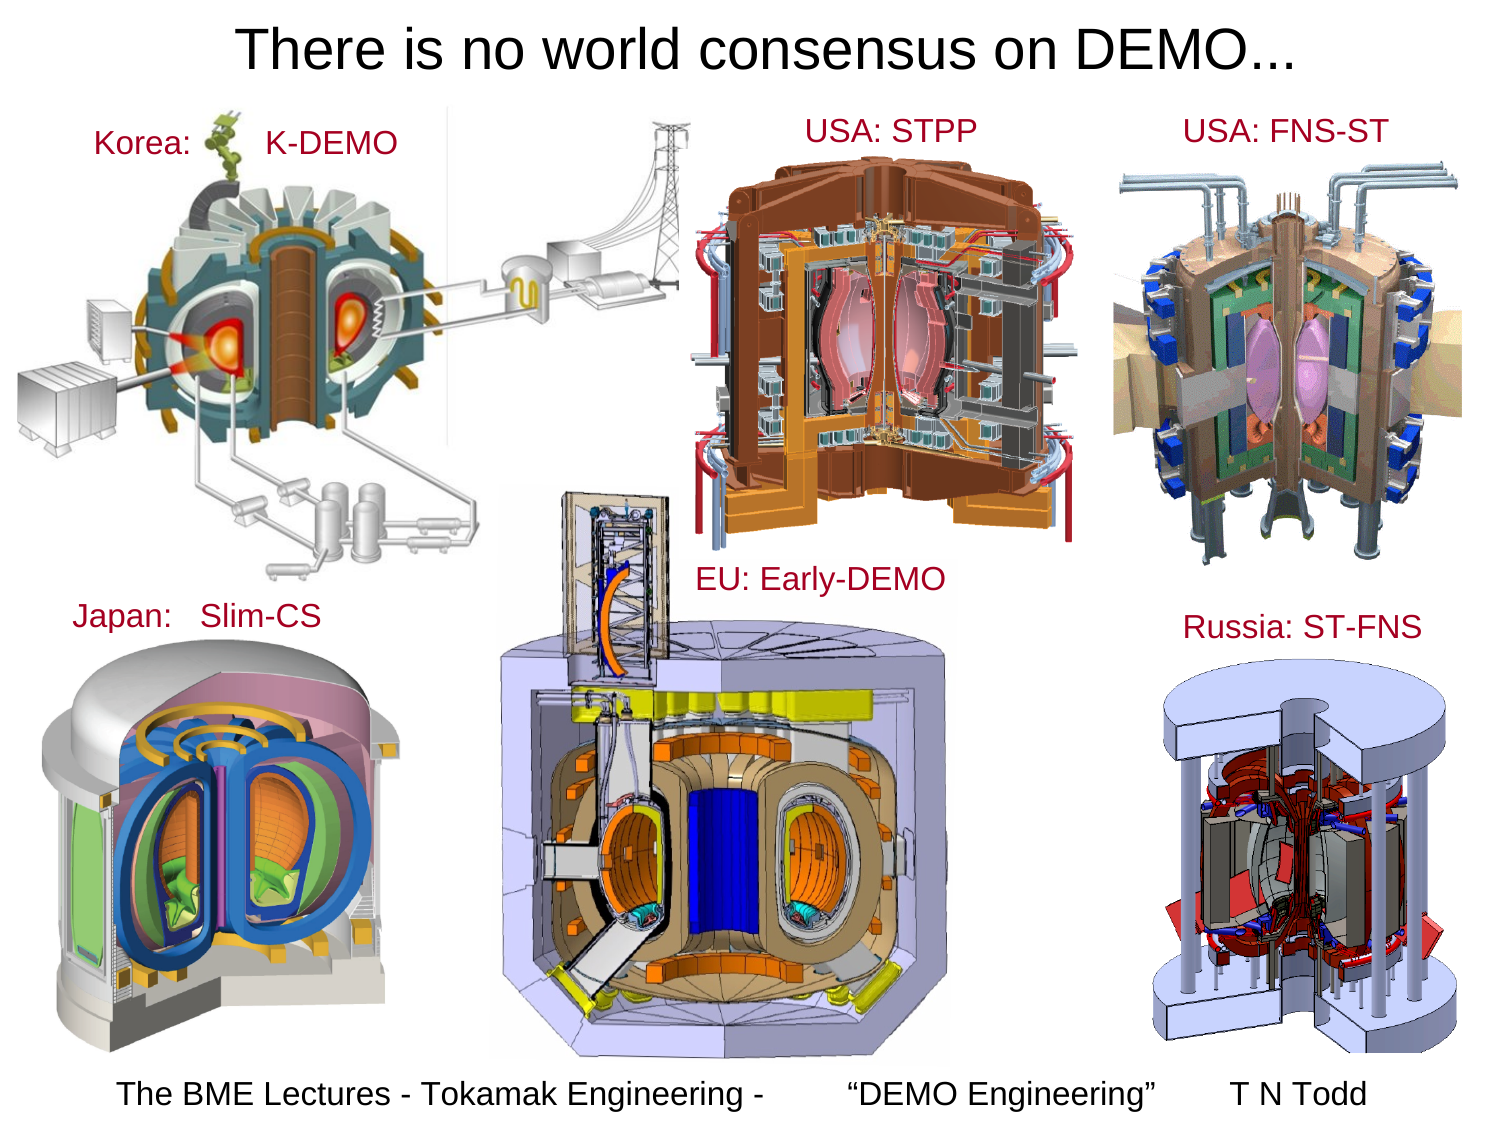

There is no world consensus on DEMO...
USA: STPP
USA: FNS-ST
Korea: K-DEMO
EU: Early-DEMO
Japan: Slim-CS
Russia: ST-FNS